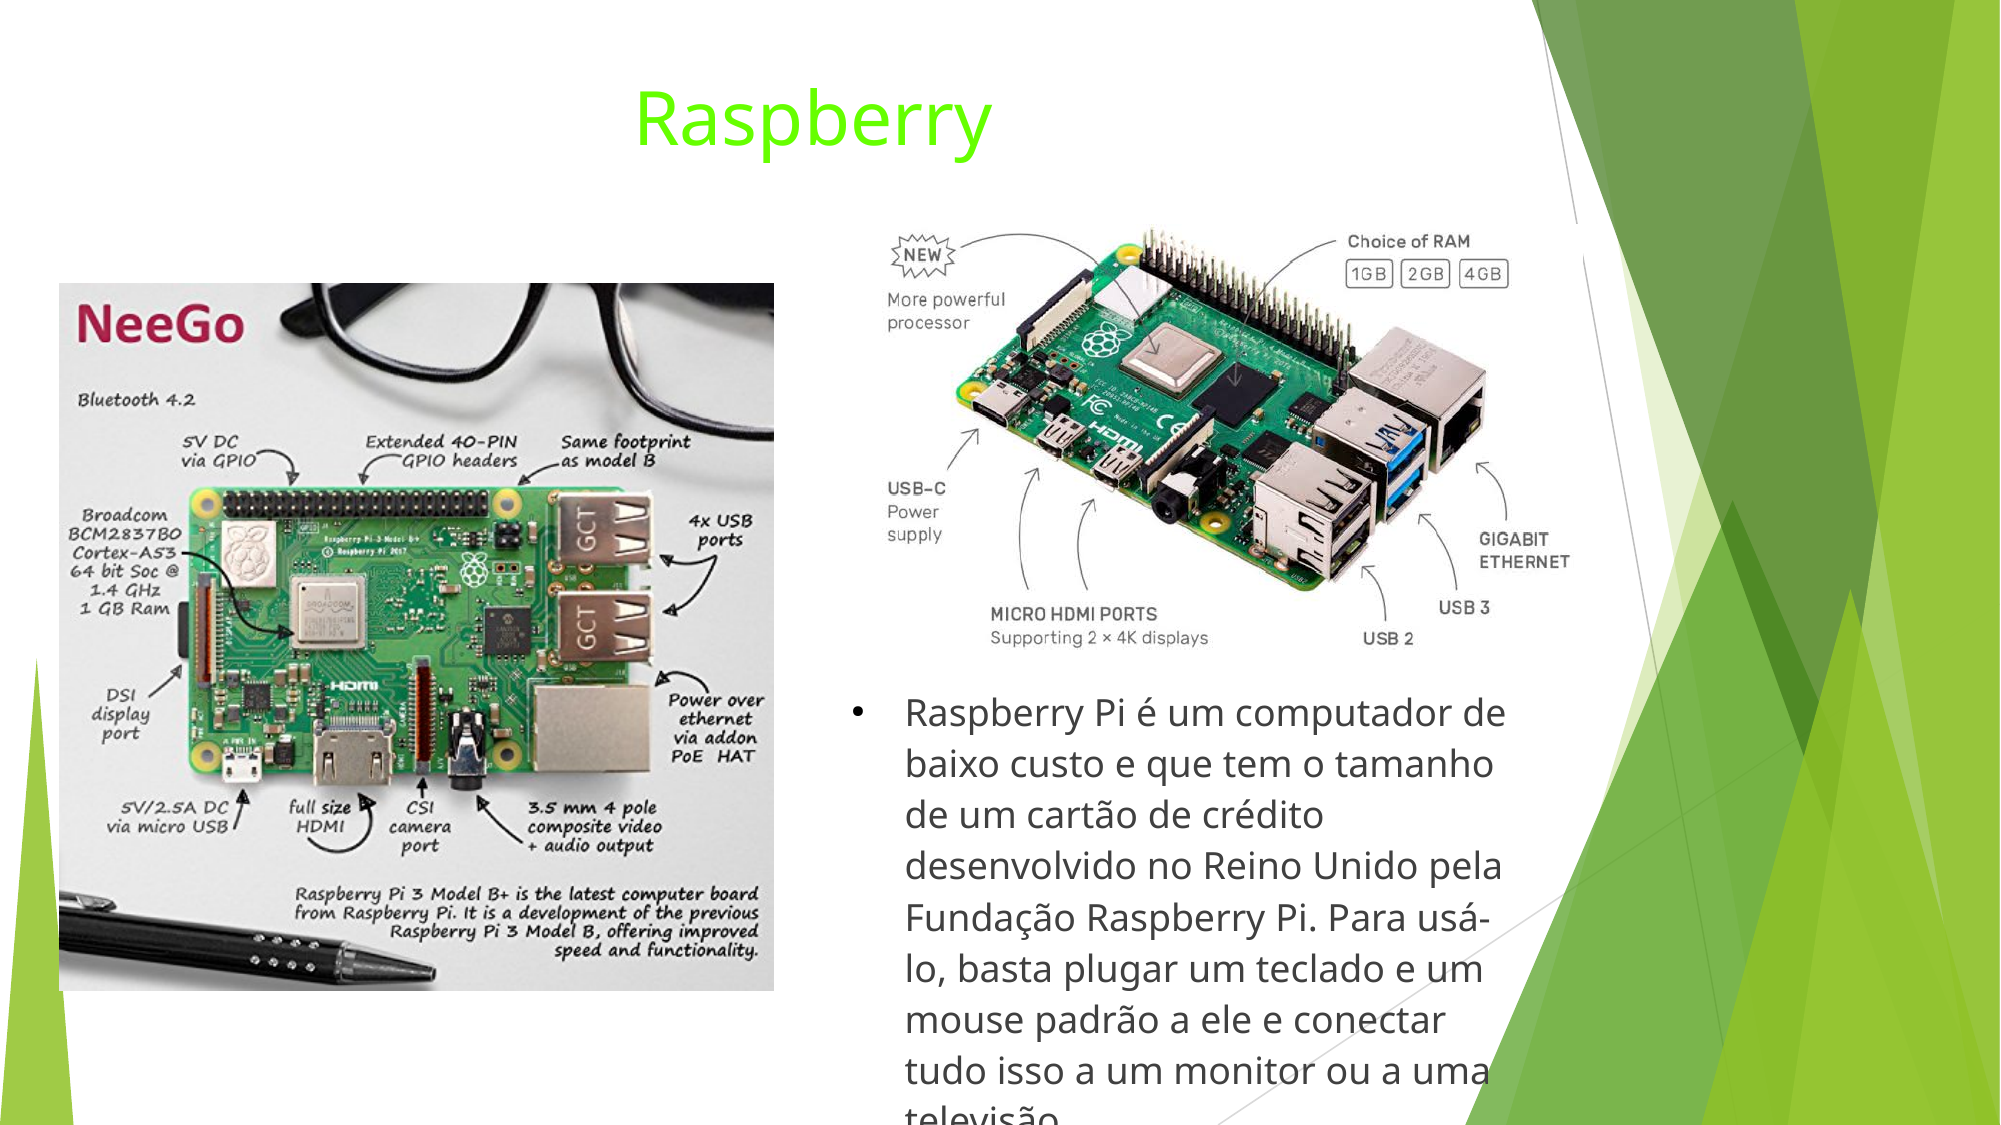

# Raspberry
Raspberry Pi é um computador de baixo custo e que tem o tamanho de um cartão de crédito desenvolvido no Reino Unido pela Fundação Raspberry Pi. Para usá-lo, basta plugar um teclado e um mouse padrão a ele e conectar tudo isso a um monitor ou a uma televisão.